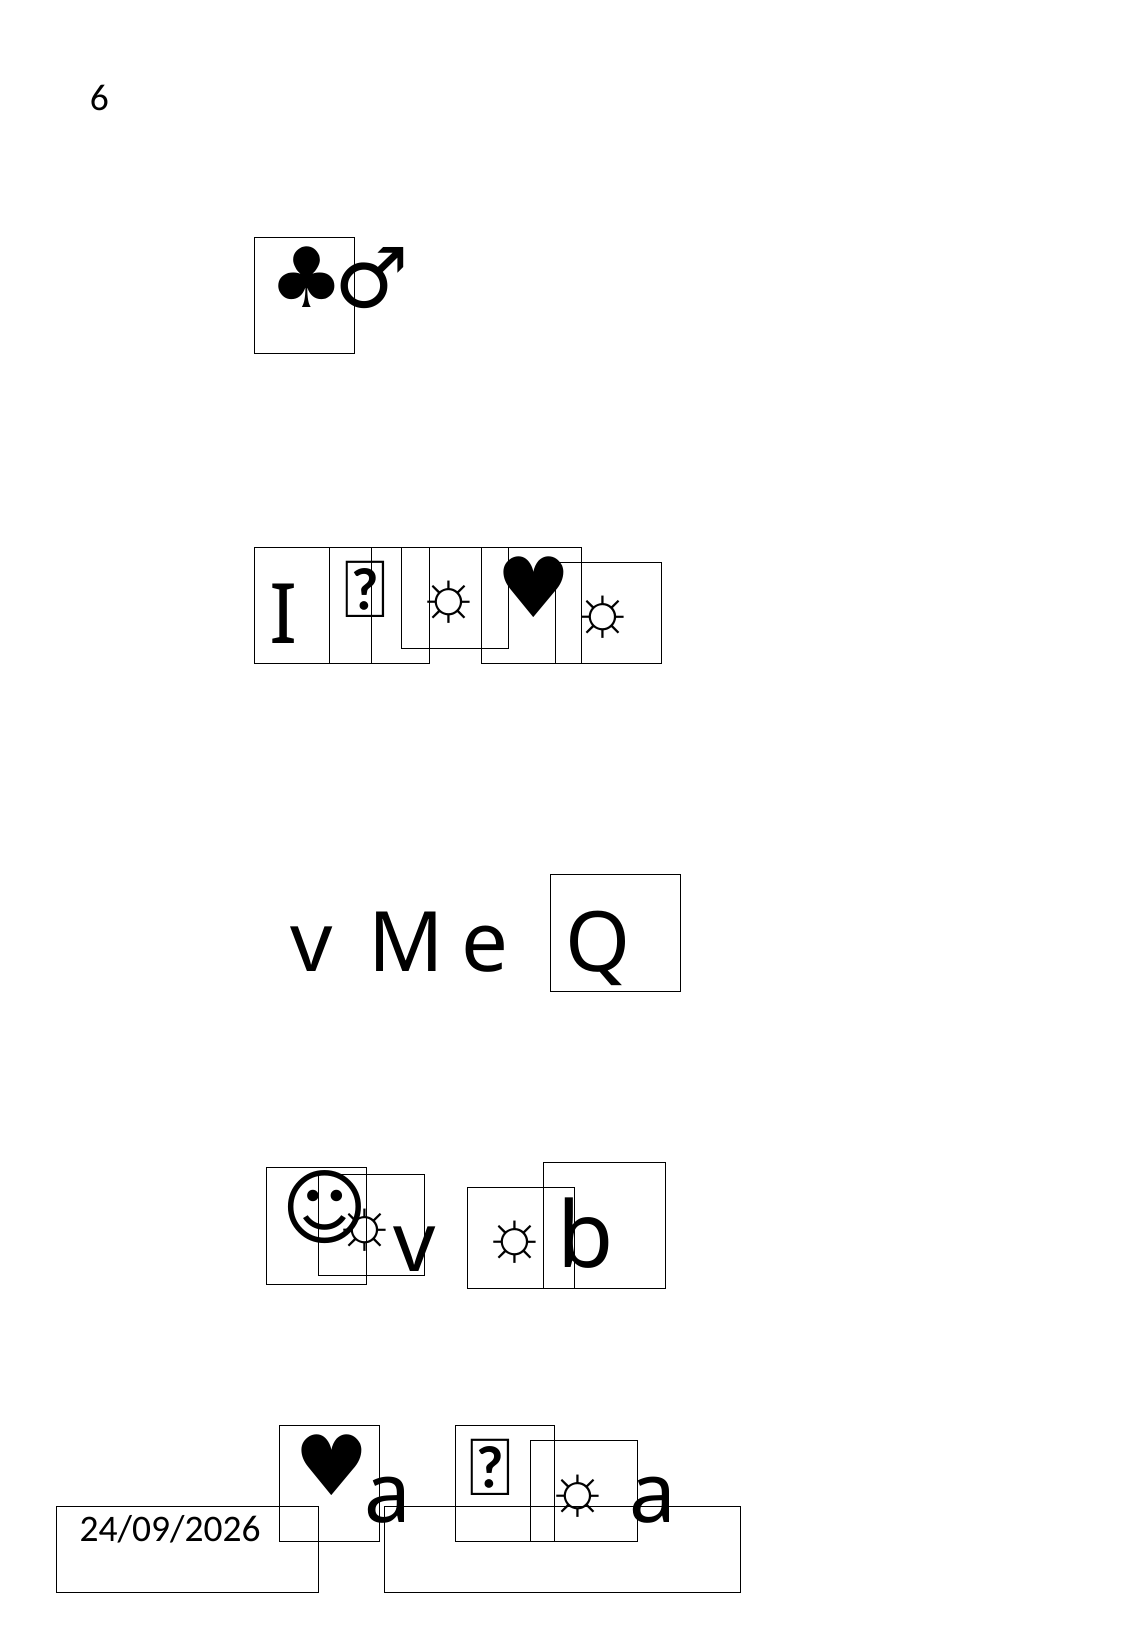

6
♣
♂
I

☼
♥
☼
v
M
e
Q
b
☺
☼
v
☼
a
a
♥

☼